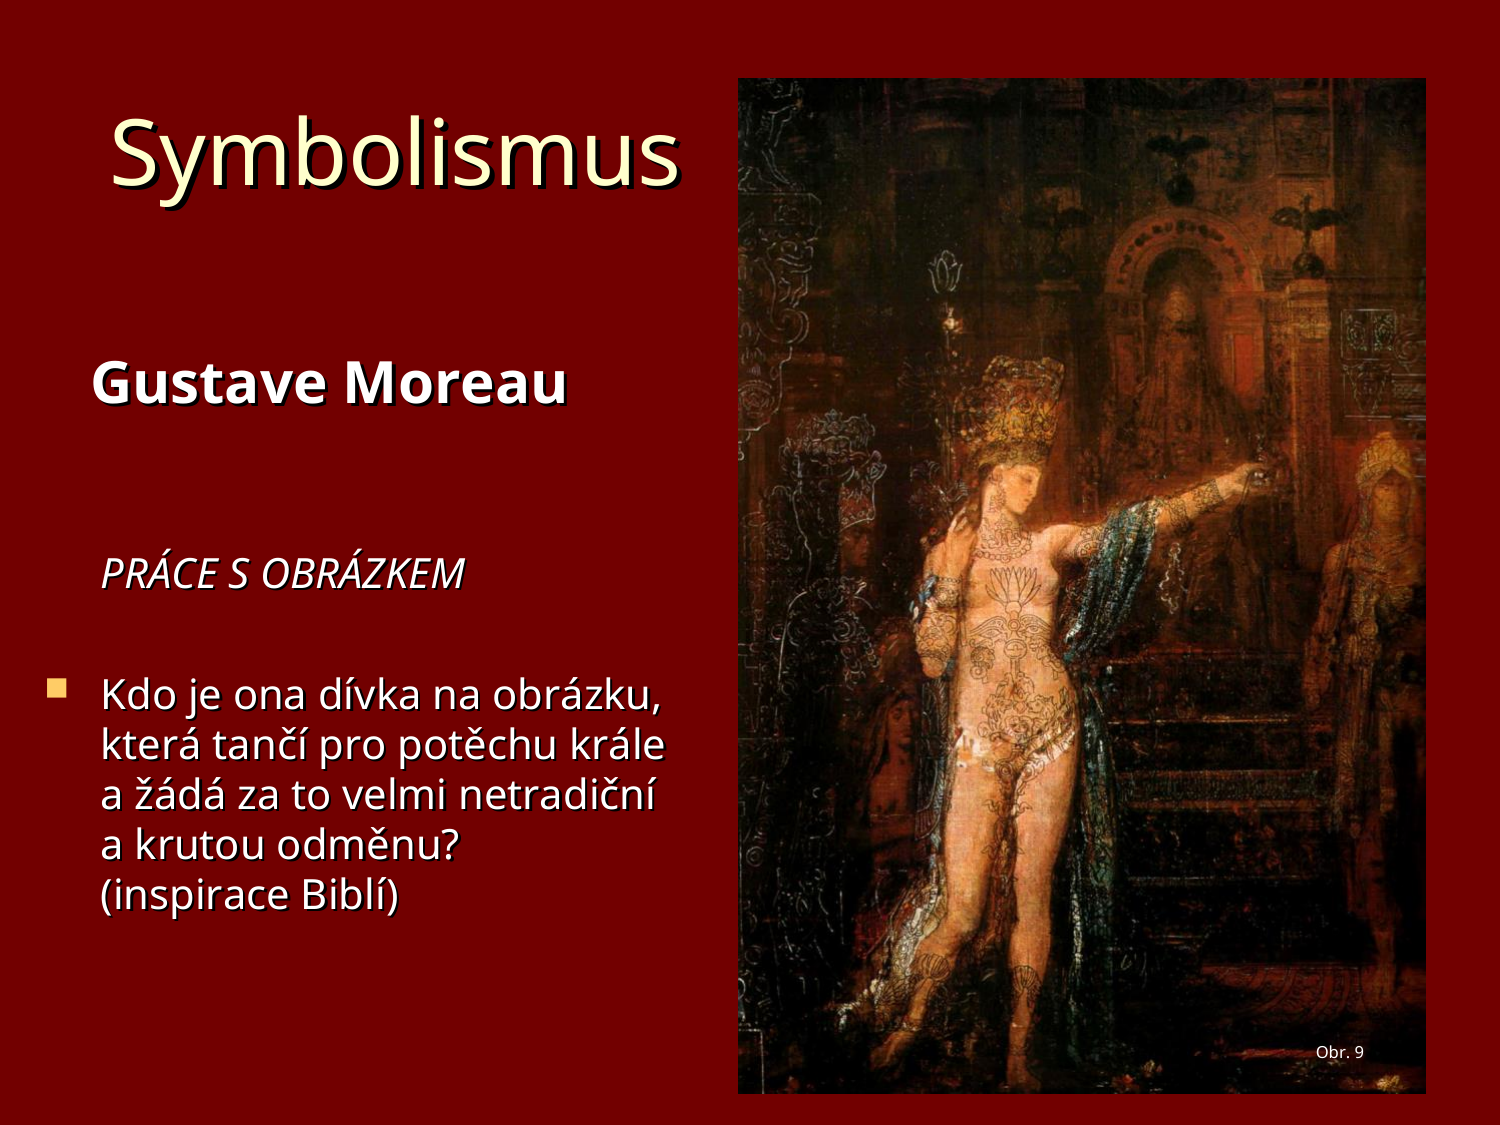

# Symbolismus
 Gustave Moreau
	PRÁCE S OBRÁZKEM
Kdo je ona dívka na obrázku, která tančí pro potěchu krále a žádá za to velmi netradiční a krutou odměnu? (inspirace Biblí)
Obr. 9